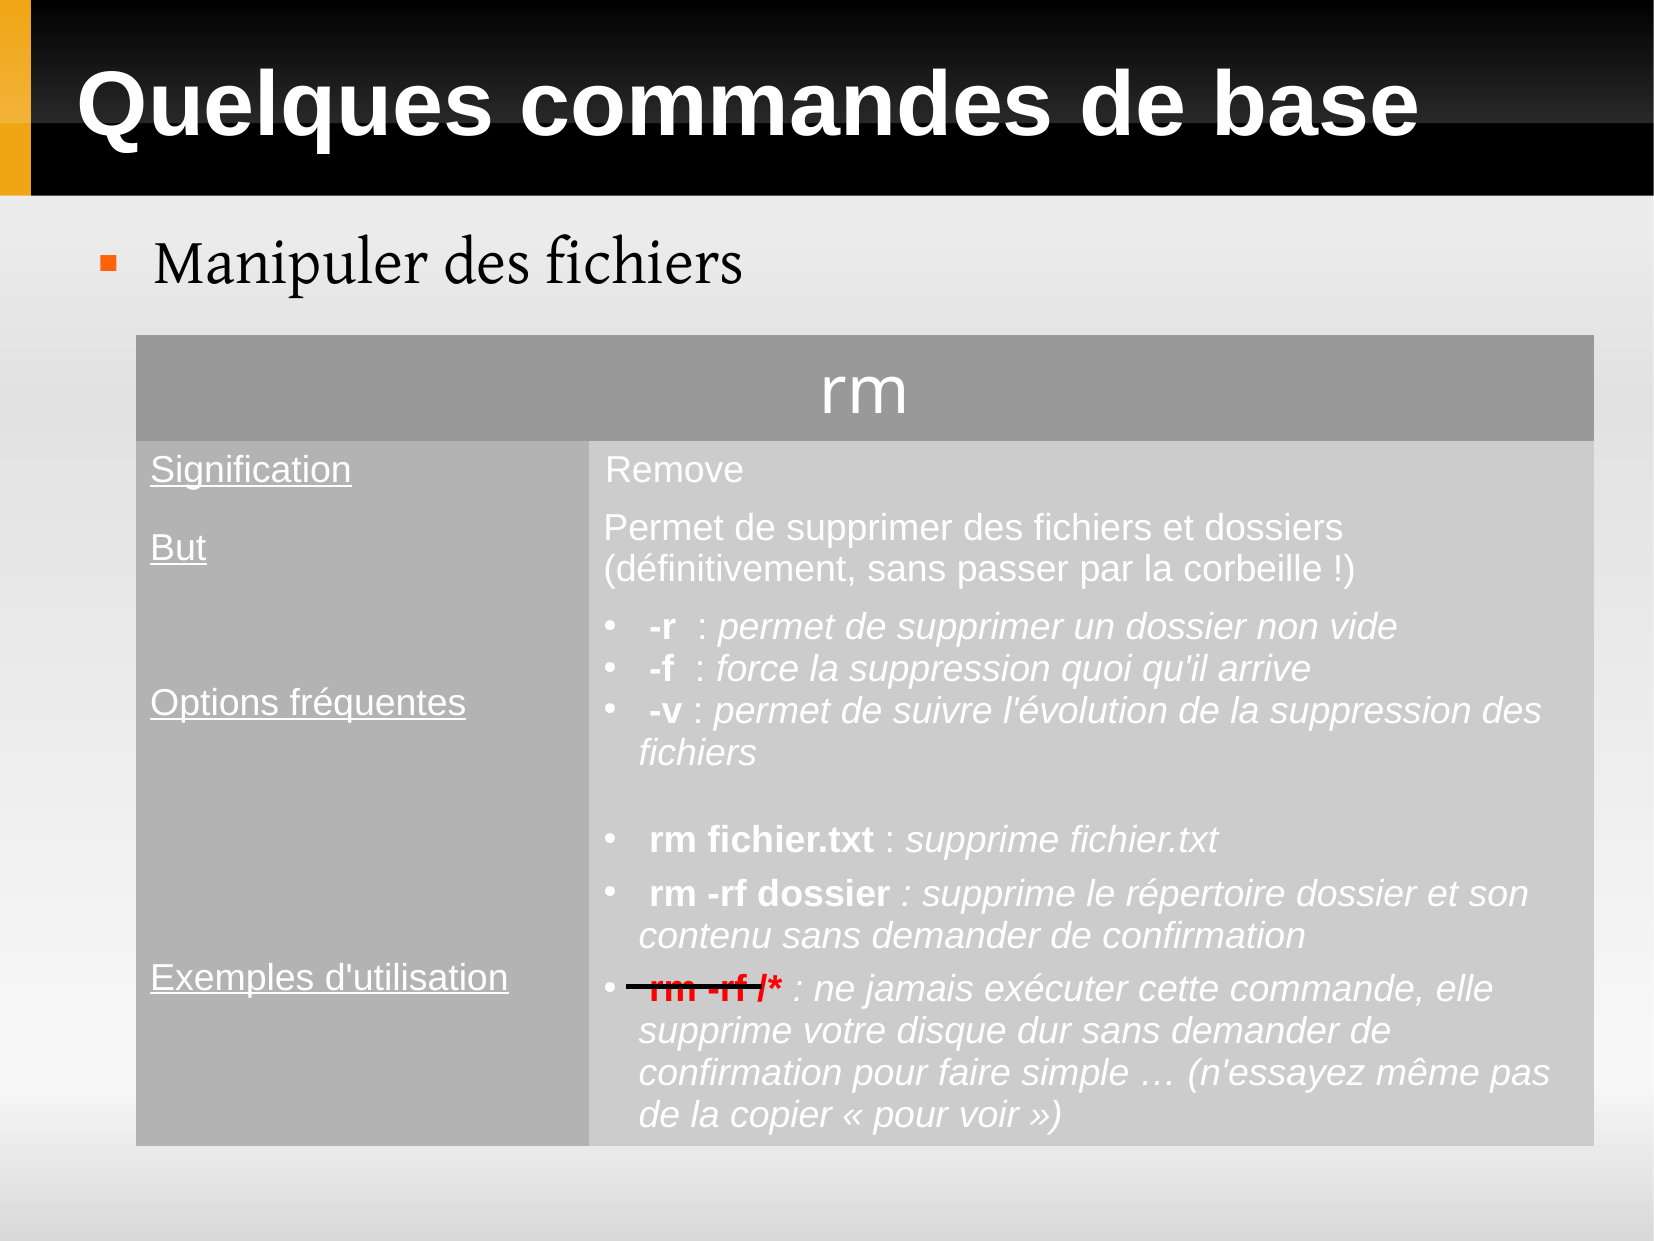

# Quelques commandes de base
Manipuler des fichiers
| rm | |
| --- | --- |
| Signification | Remove |
| But | Permet de supprimer des fichiers et dossiers (définitivement, sans passer par la corbeille !) |
| Options fréquentes | -r : permet de supprimer un dossier non vide -f : force la suppression quoi qu'il arrive -v : permet de suivre l'évolution de la suppression des fichiers |
| Exemples d'utilisation | rm fichier.txt : supprime fichier.txt rm -rf dossier : supprime le répertoire dossier et son contenu sans demander de confirmation rm -rf /\* : ne jamais exécuter cette commande, elle supprime votre disque dur sans demander de confirmation pour faire simple … (n'essayez même pas de la copier « pour voir ») |